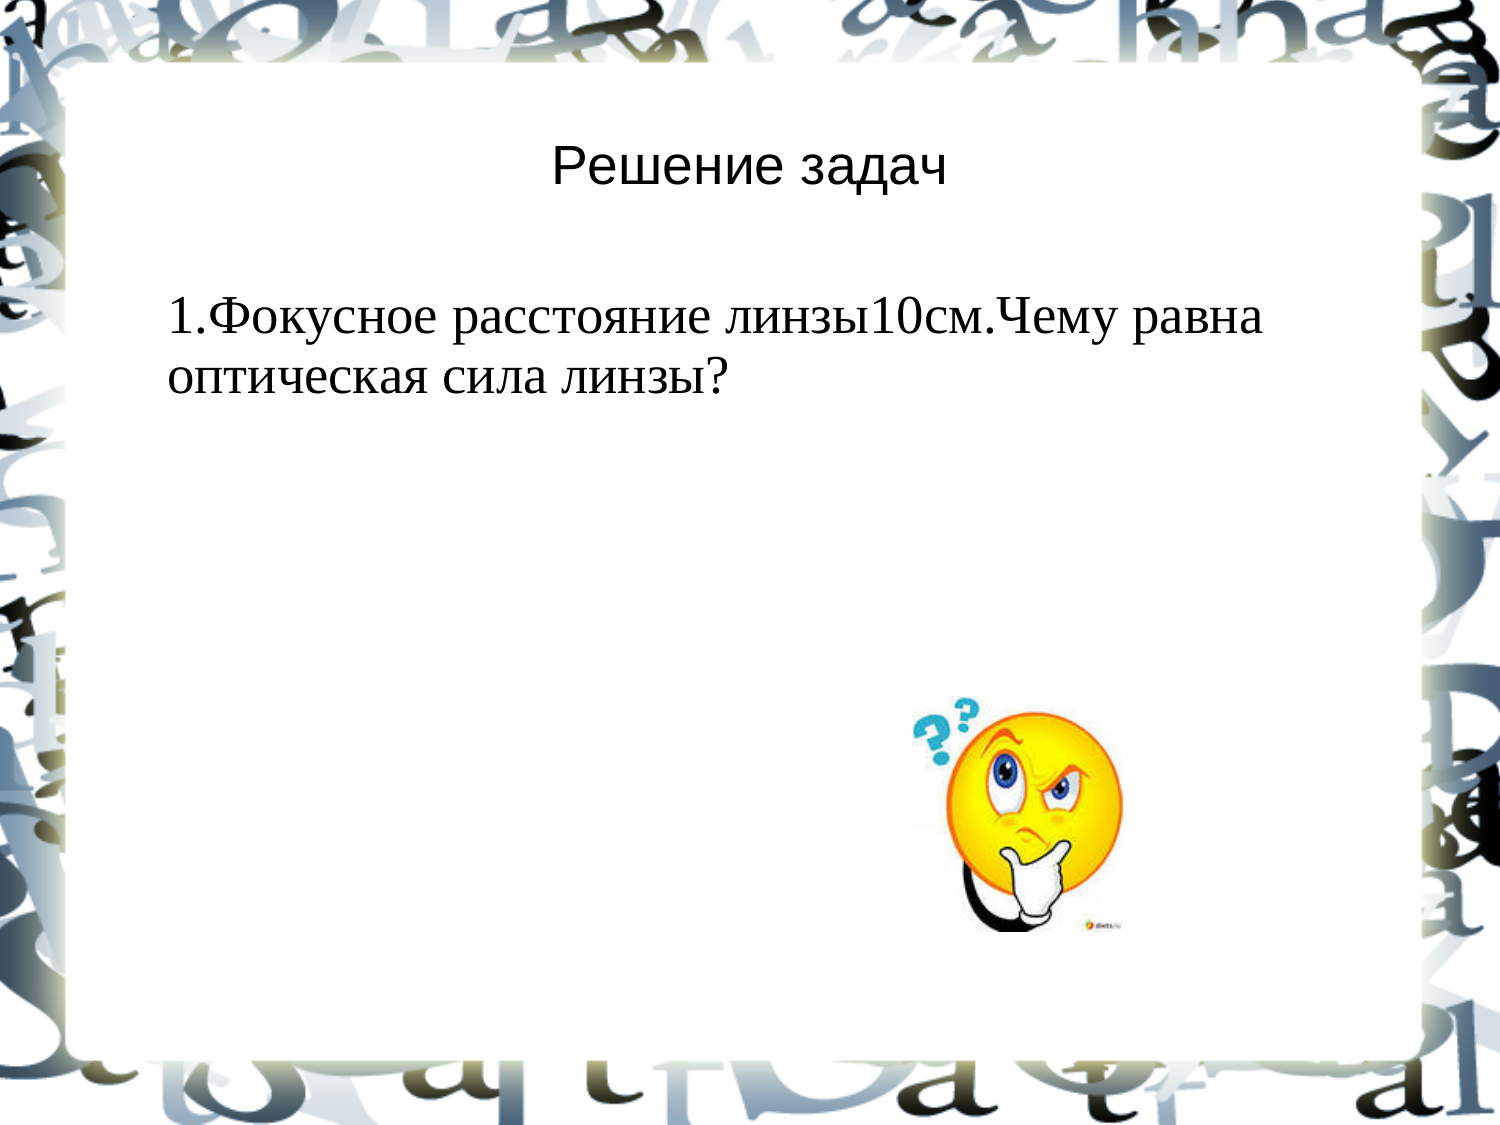

# Решение задач
1.Фокусное расстояние линзы10см.Чему равна оптическая сила линзы?